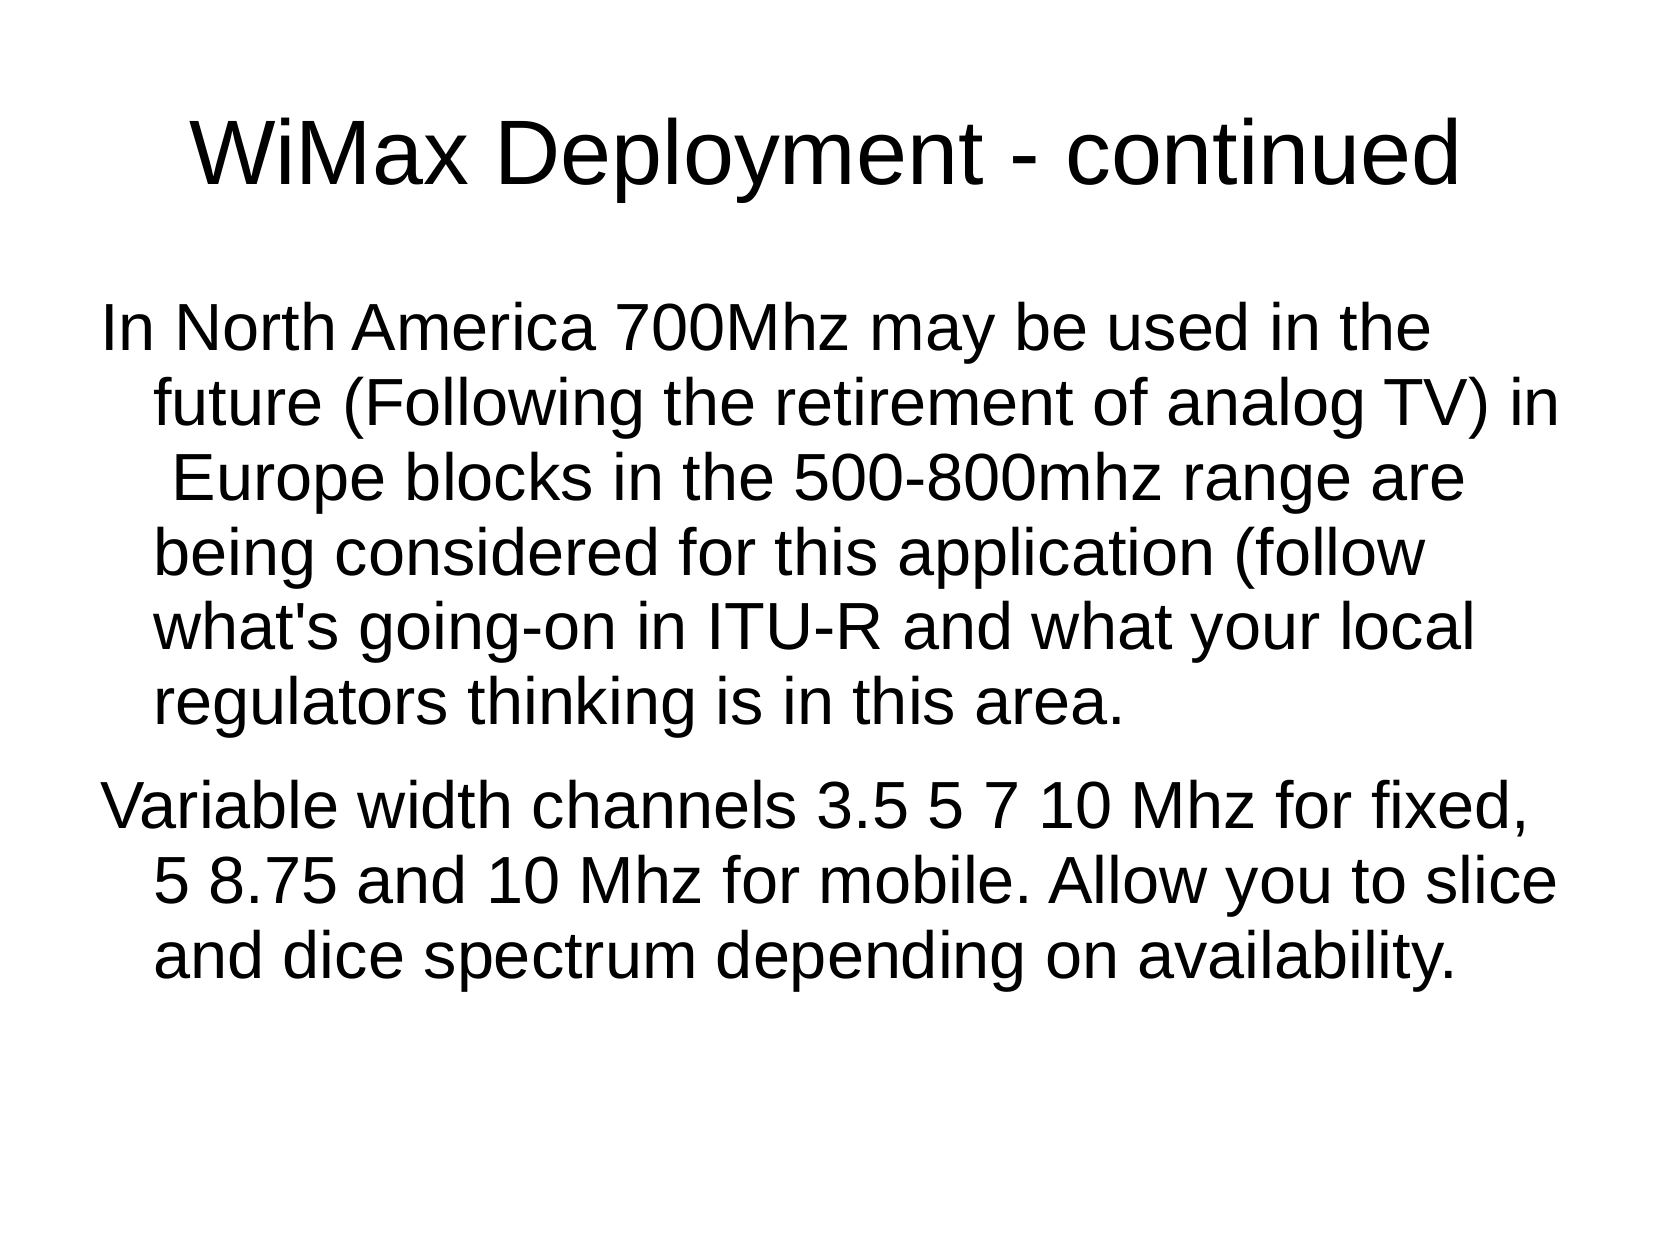

# WiMax Deployment - continued
In North America 700Mhz may be used in the future (Following the retirement of analog TV) in Europe blocks in the 500-800mhz range are being considered for this application (follow what's going-on in ITU-R and what your local regulators thinking is in this area.
Variable width channels 3.5 5 7 10 Mhz for fixed, 5 8.75 and 10 Mhz for mobile. Allow you to slice and dice spectrum depending on availability.